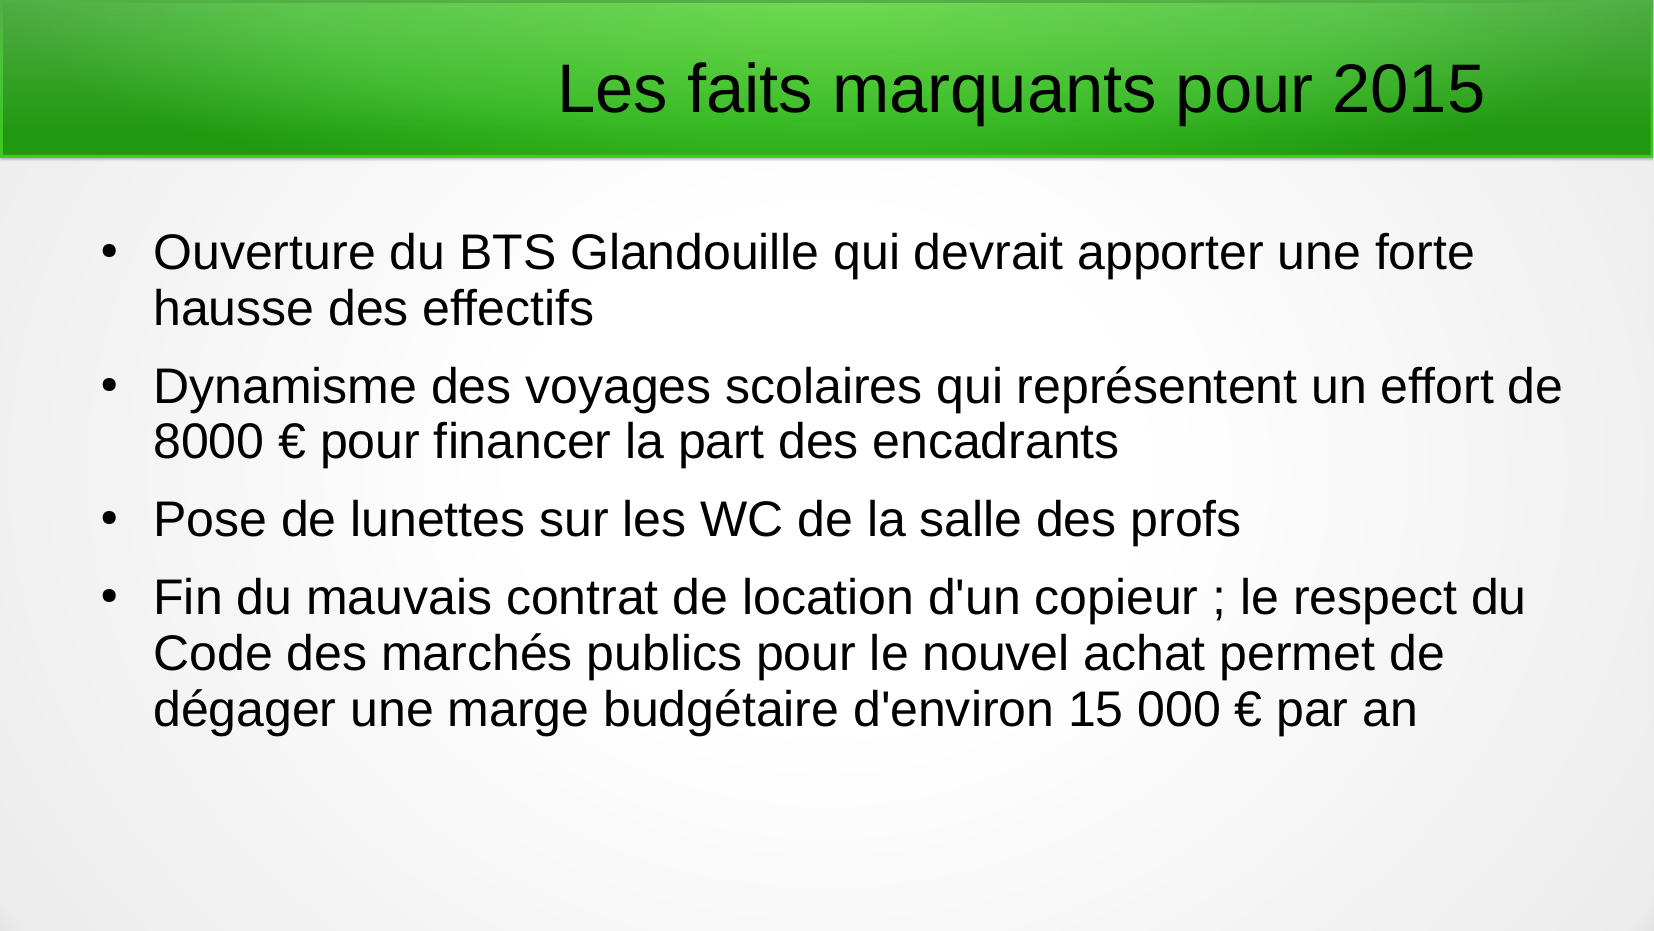

# Les faits marquants pour 2015
Ouverture du BTS Glandouille qui devrait apporter une forte hausse des effectifs
Dynamisme des voyages scolaires qui représentent un effort de 8000 € pour financer la part des encadrants
Pose de lunettes sur les WC de la salle des profs
Fin du mauvais contrat de location d'un copieur ; le respect du Code des marchés publics pour le nouvel achat permet de dégager une marge budgétaire d'environ 15 000 € par an